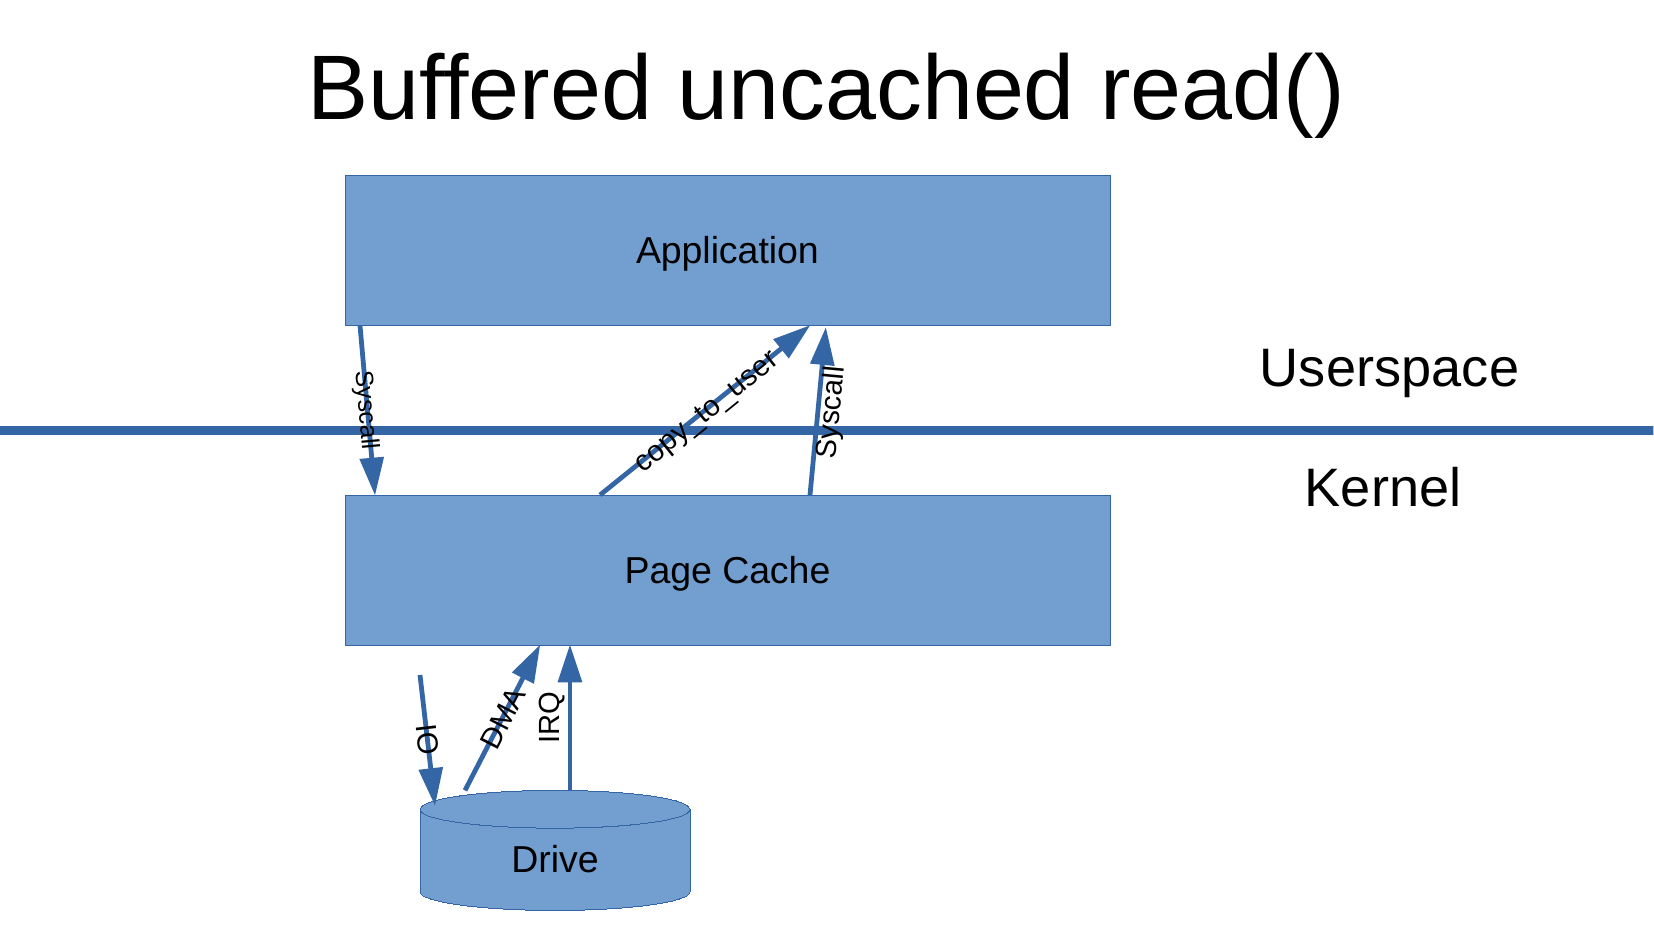

# Buffered uncached read()
Application
Syscall
copy_to_user
Syscall
Userspace
Kernel
Page Cache
DMA
IRQ
IO
Drive